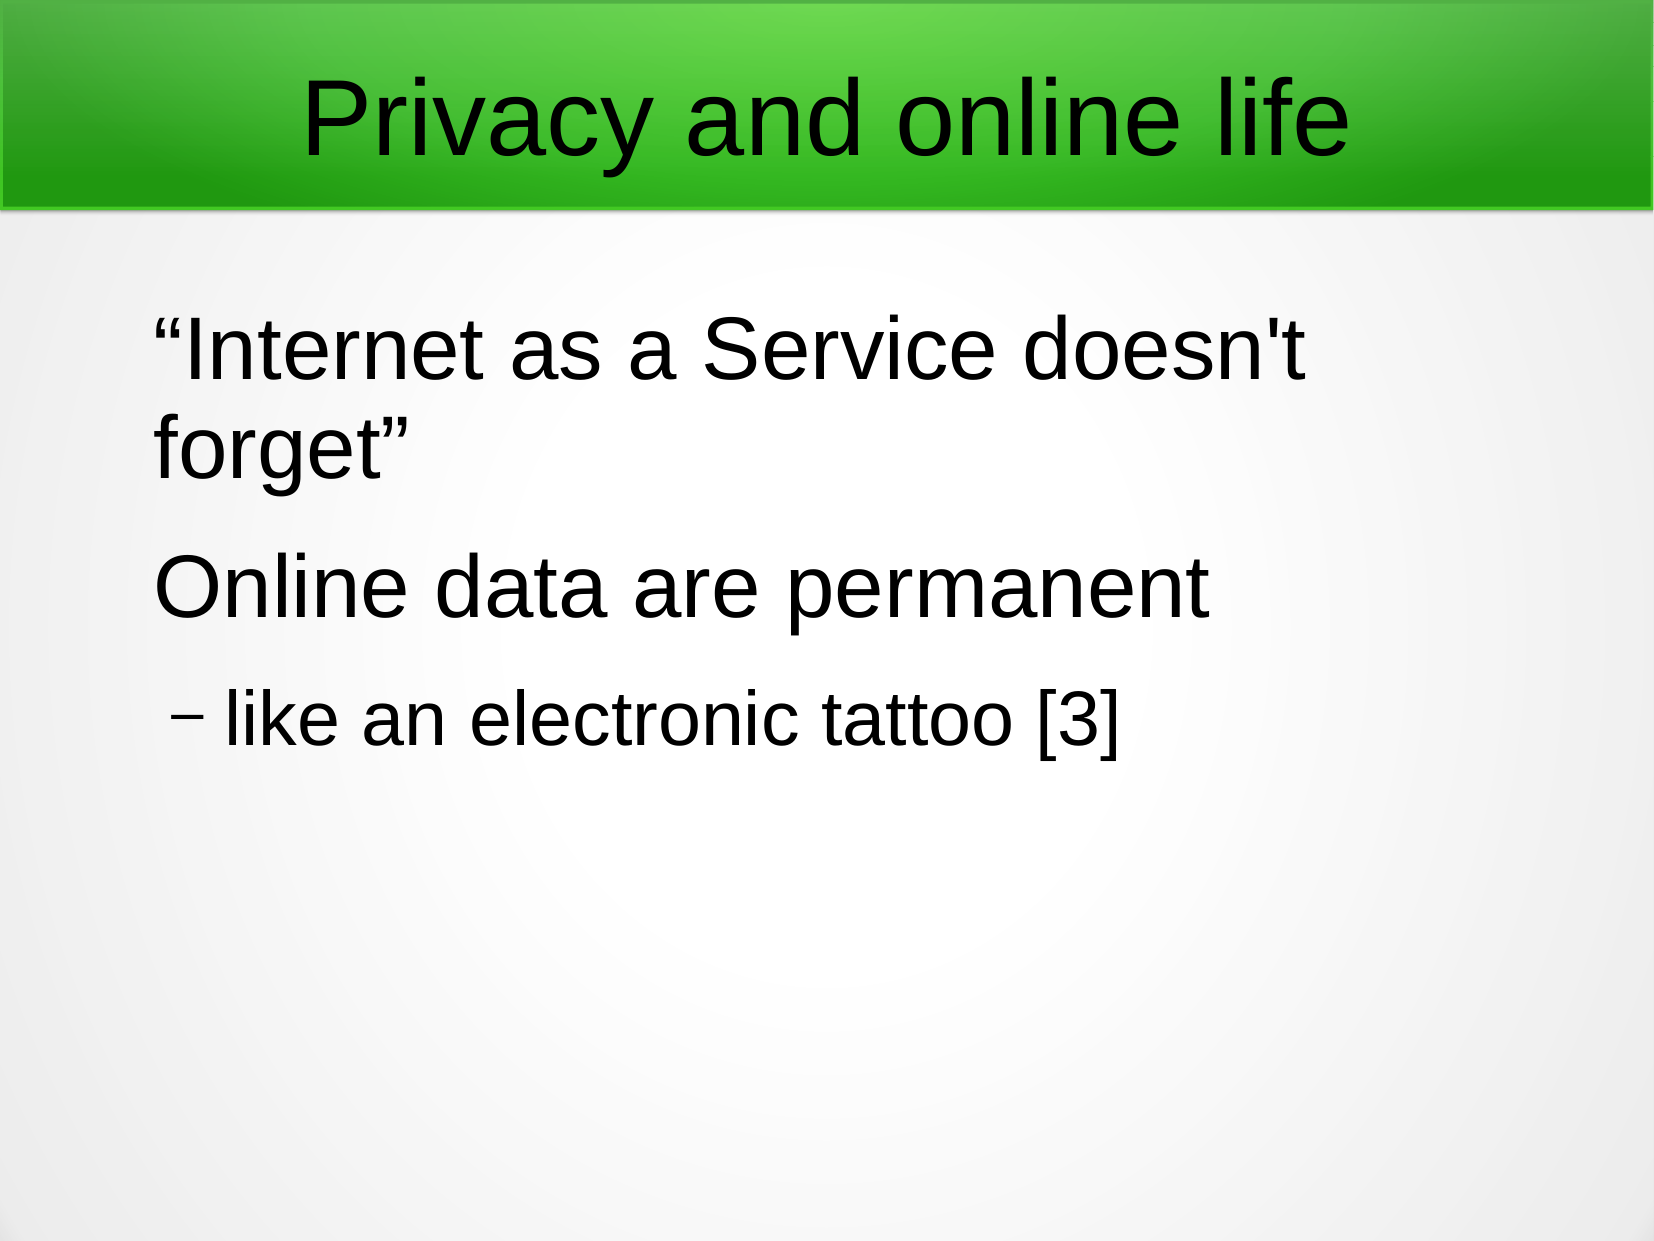

# Privacy and online life
“Internet as a Service doesn't forget”
Online data are permanent
like an electronic tattoo [3]